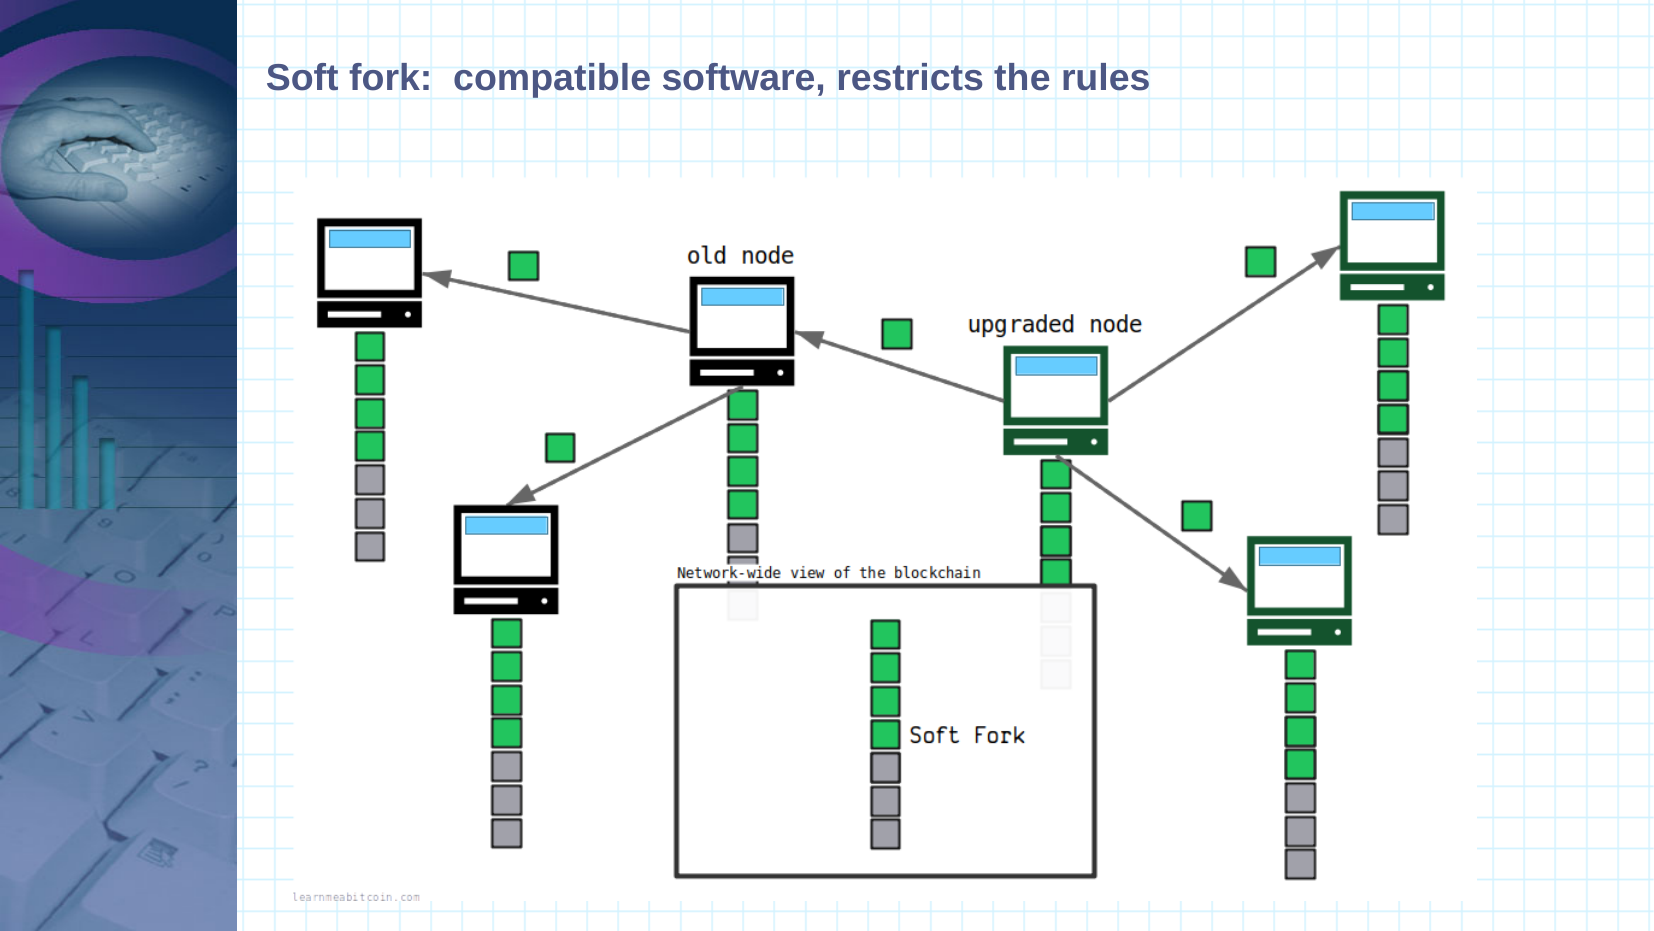

# Soft fork: compatible software, restricts the rules